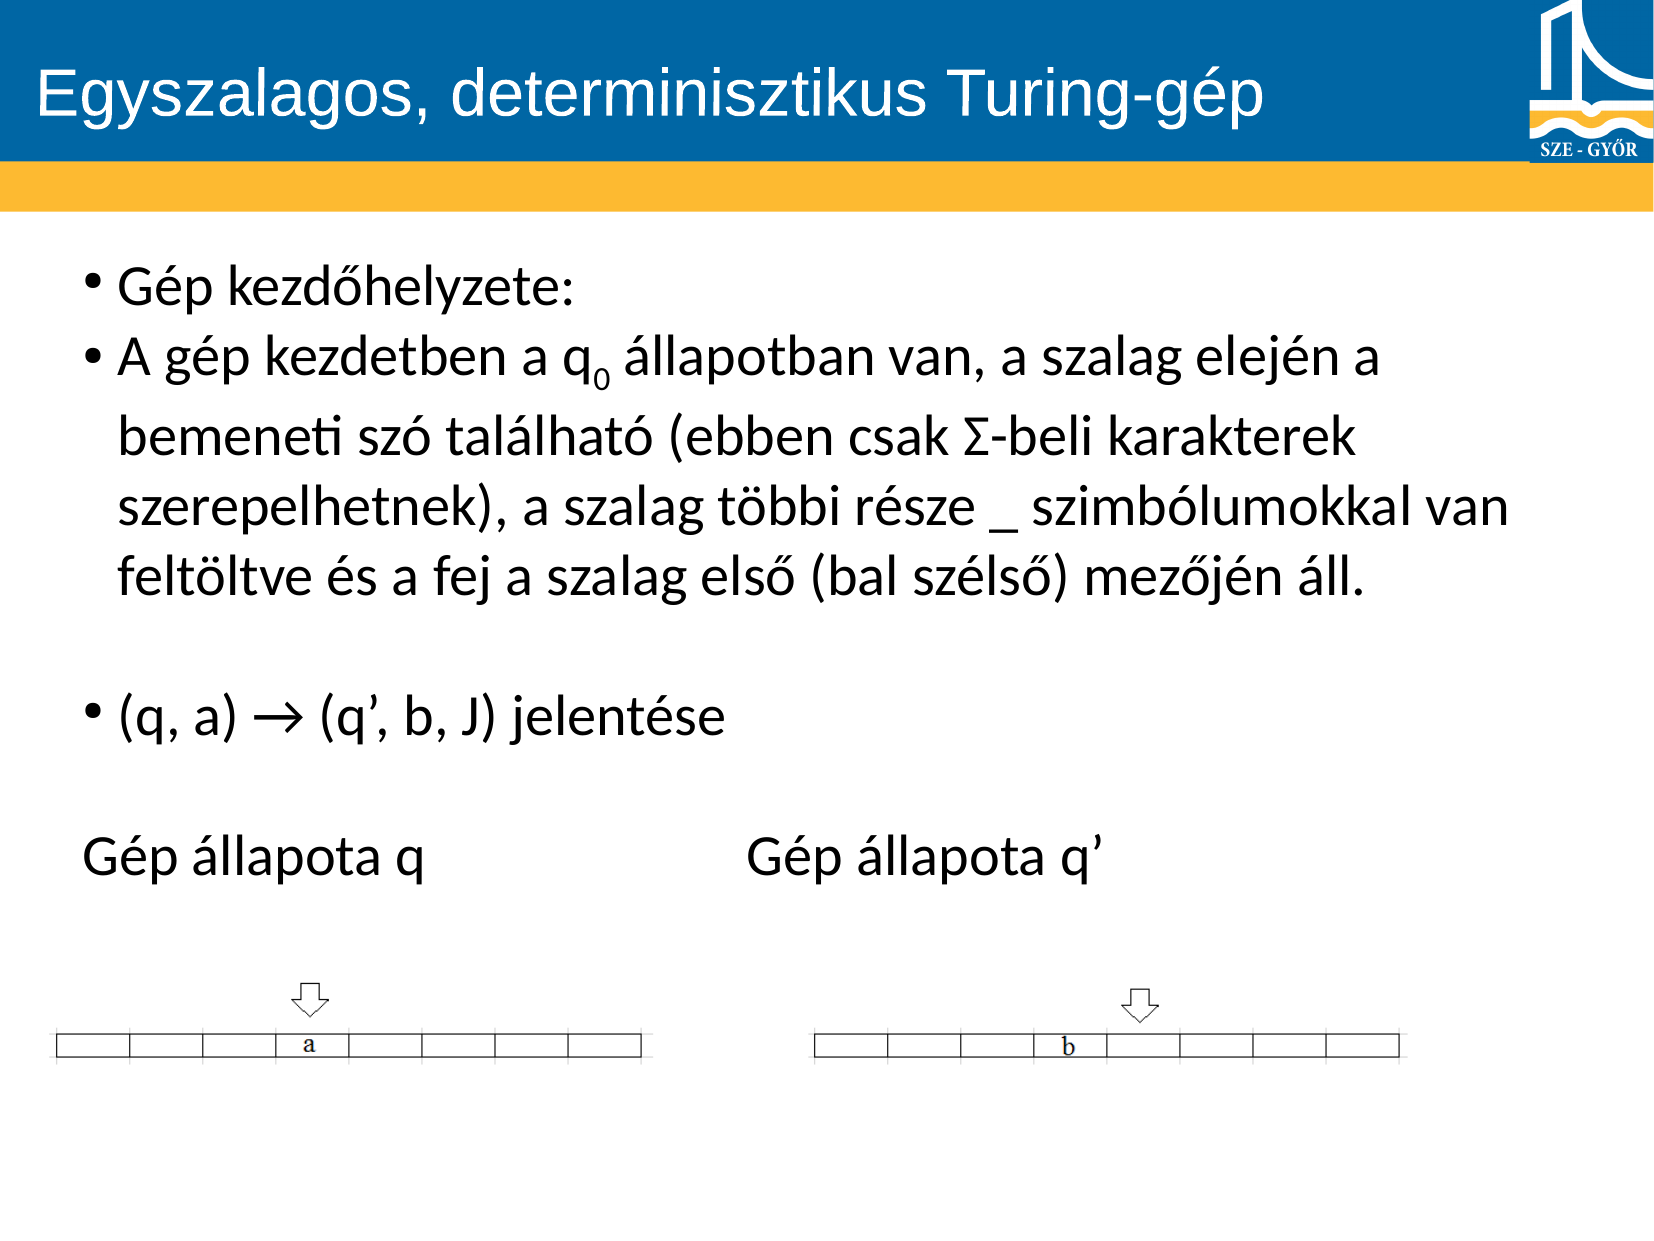

Egyszalagos, determinisztikus Turing-gép
Gép kezdőhelyzete:
A gép kezdetben a q0 állapotban van, a szalag elején a bemeneti szó található (ebben csak Σ-beli karakterek szerepelhetnek), a szalag többi része _ szimbólumokkal van feltöltve és a fej a szalag első (bal szélső) mezőjén áll.
(q, a) → (q’, b, J) jelentése
Gép állapota q					Gép állapota q’